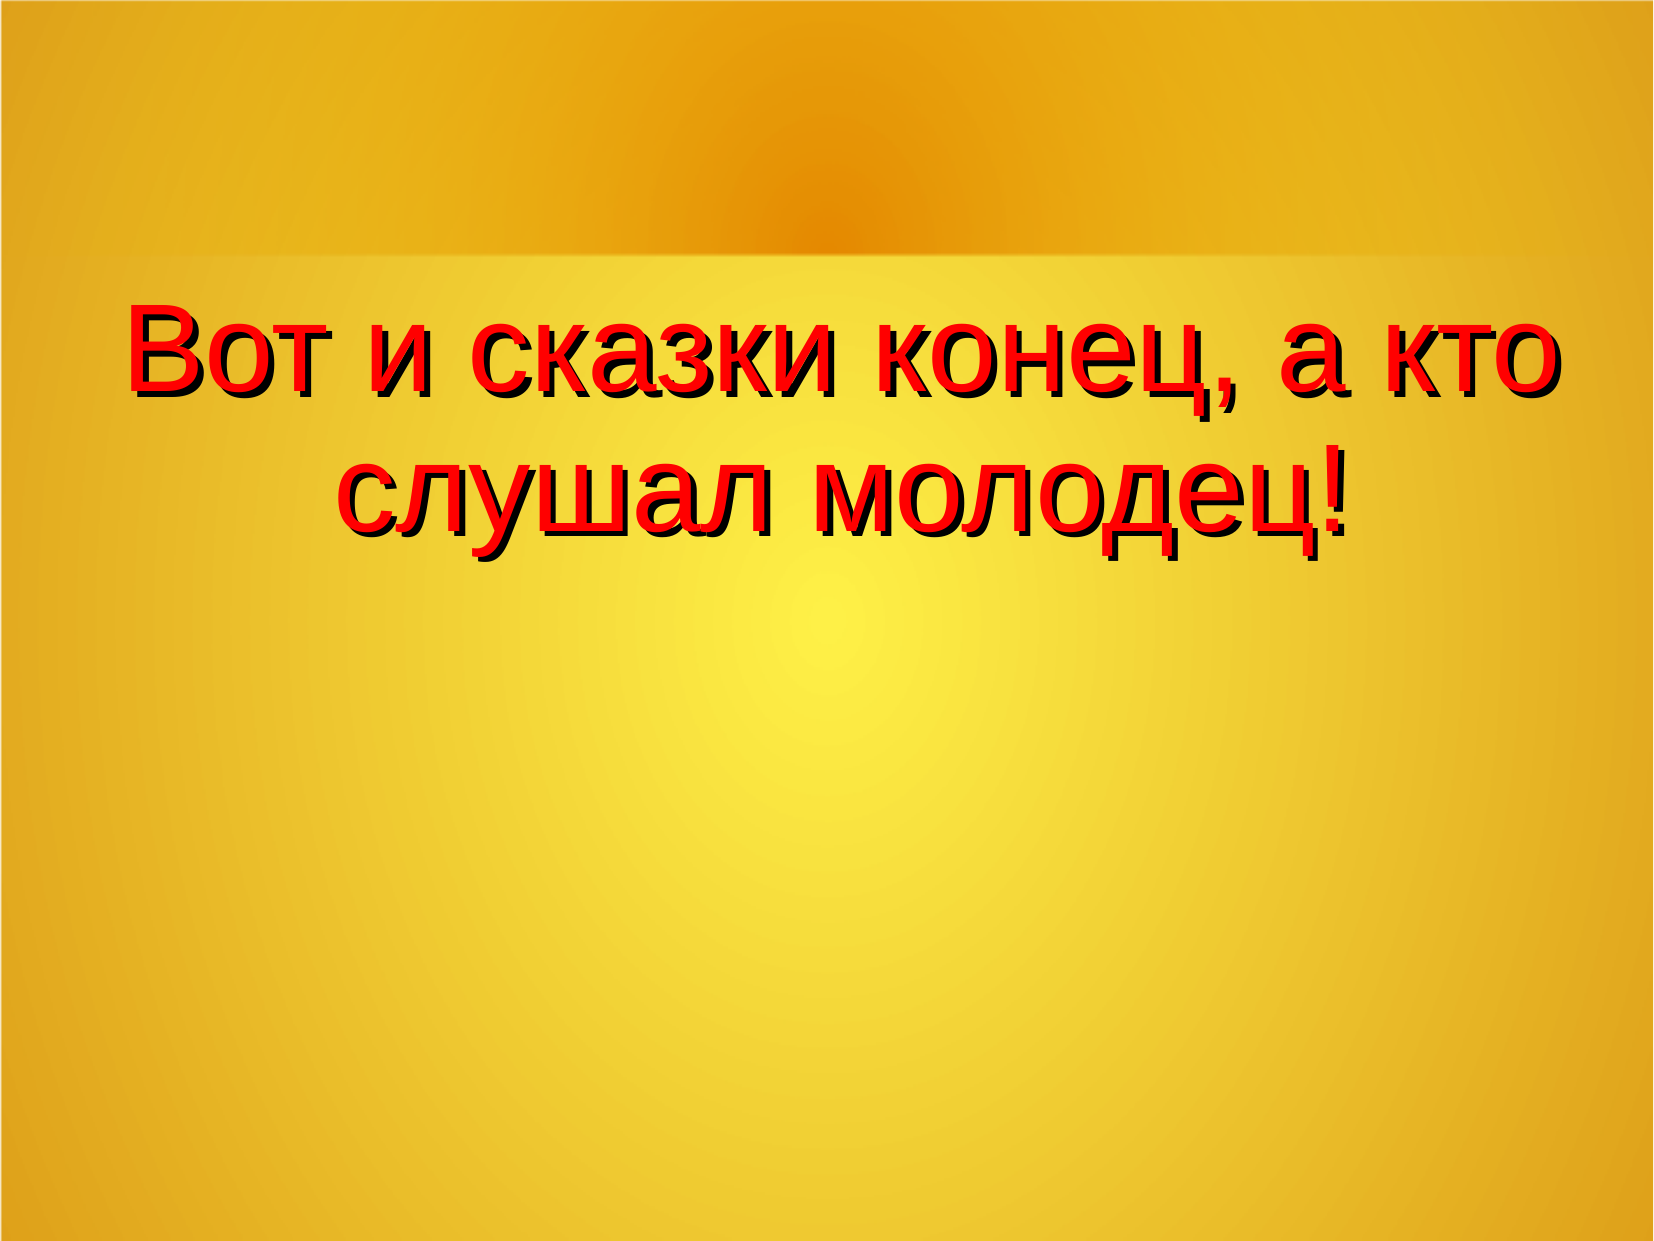

# Вот и сказки конец, а кто слушал молодец!